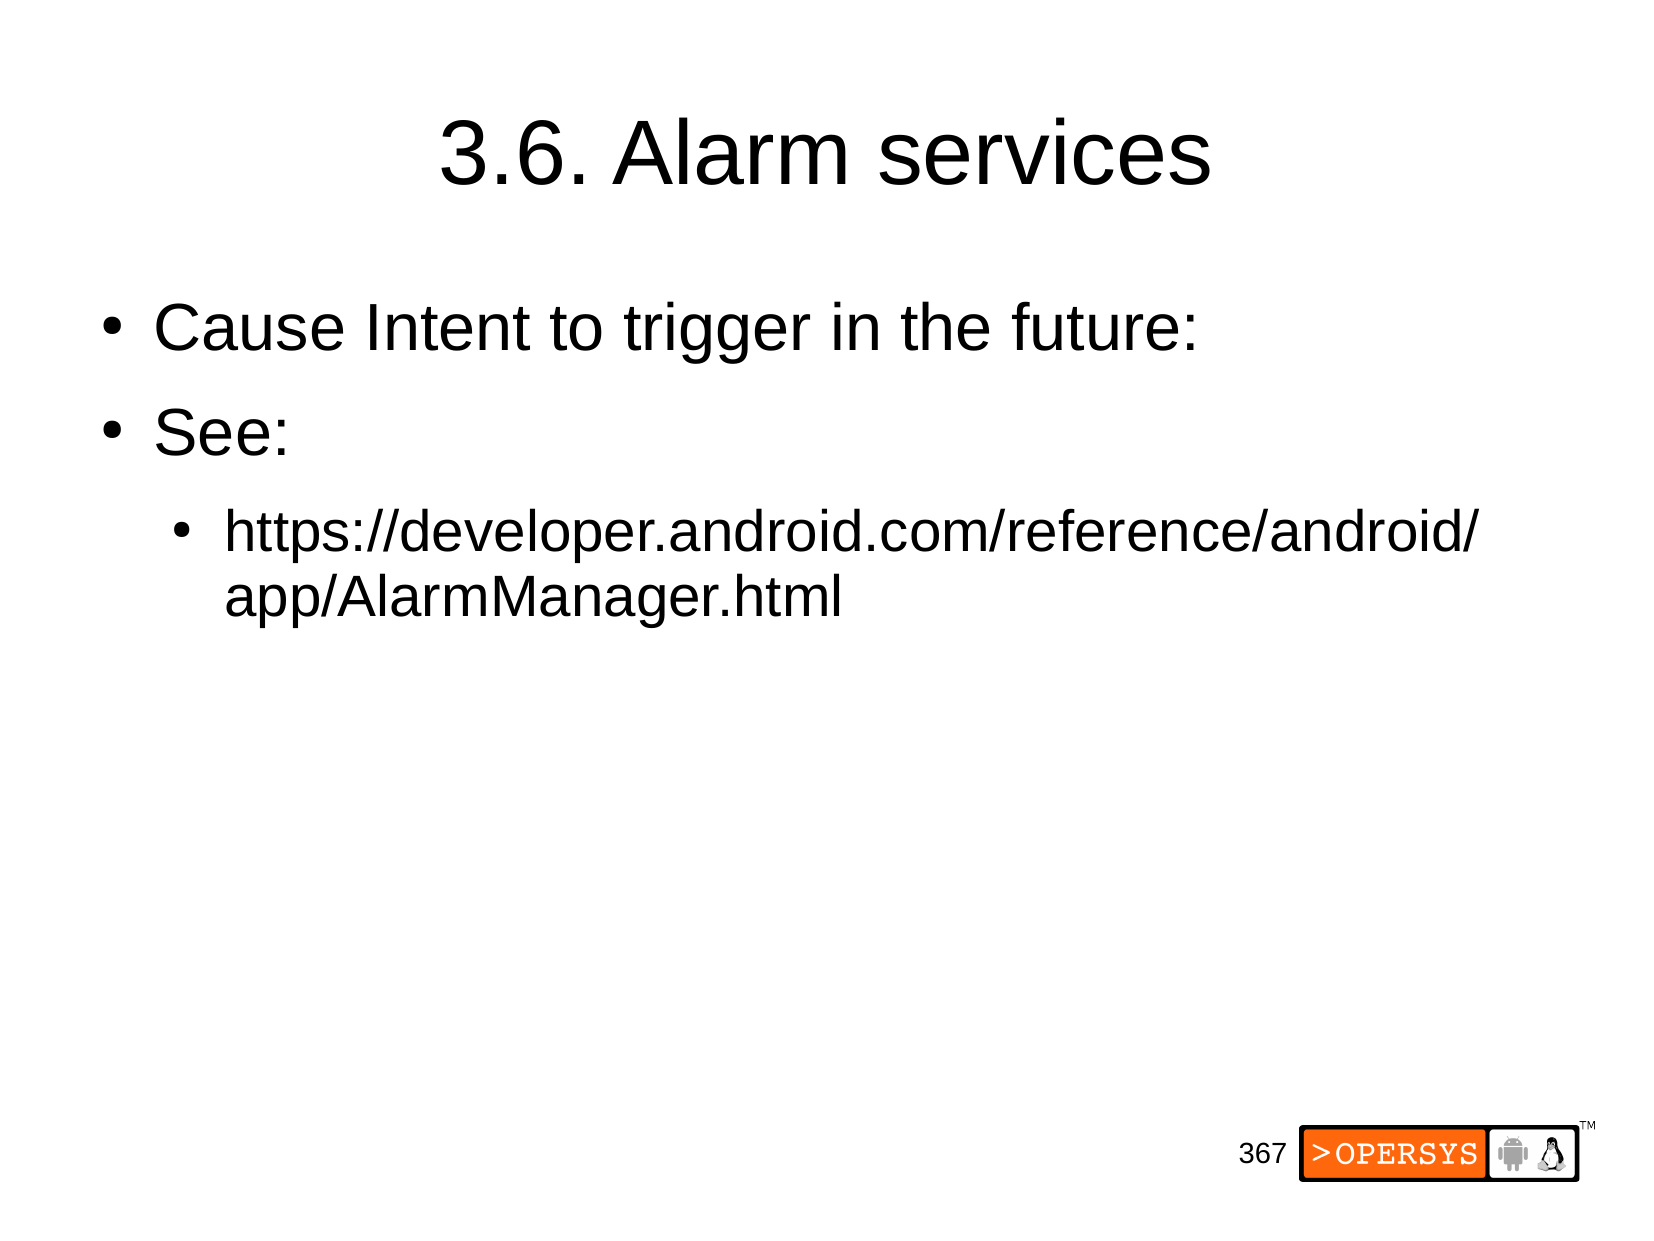

# 3.6. Alarm services
Cause Intent to trigger in the future:
See:
https://developer.android.com/reference/android/app/AlarmManager.html